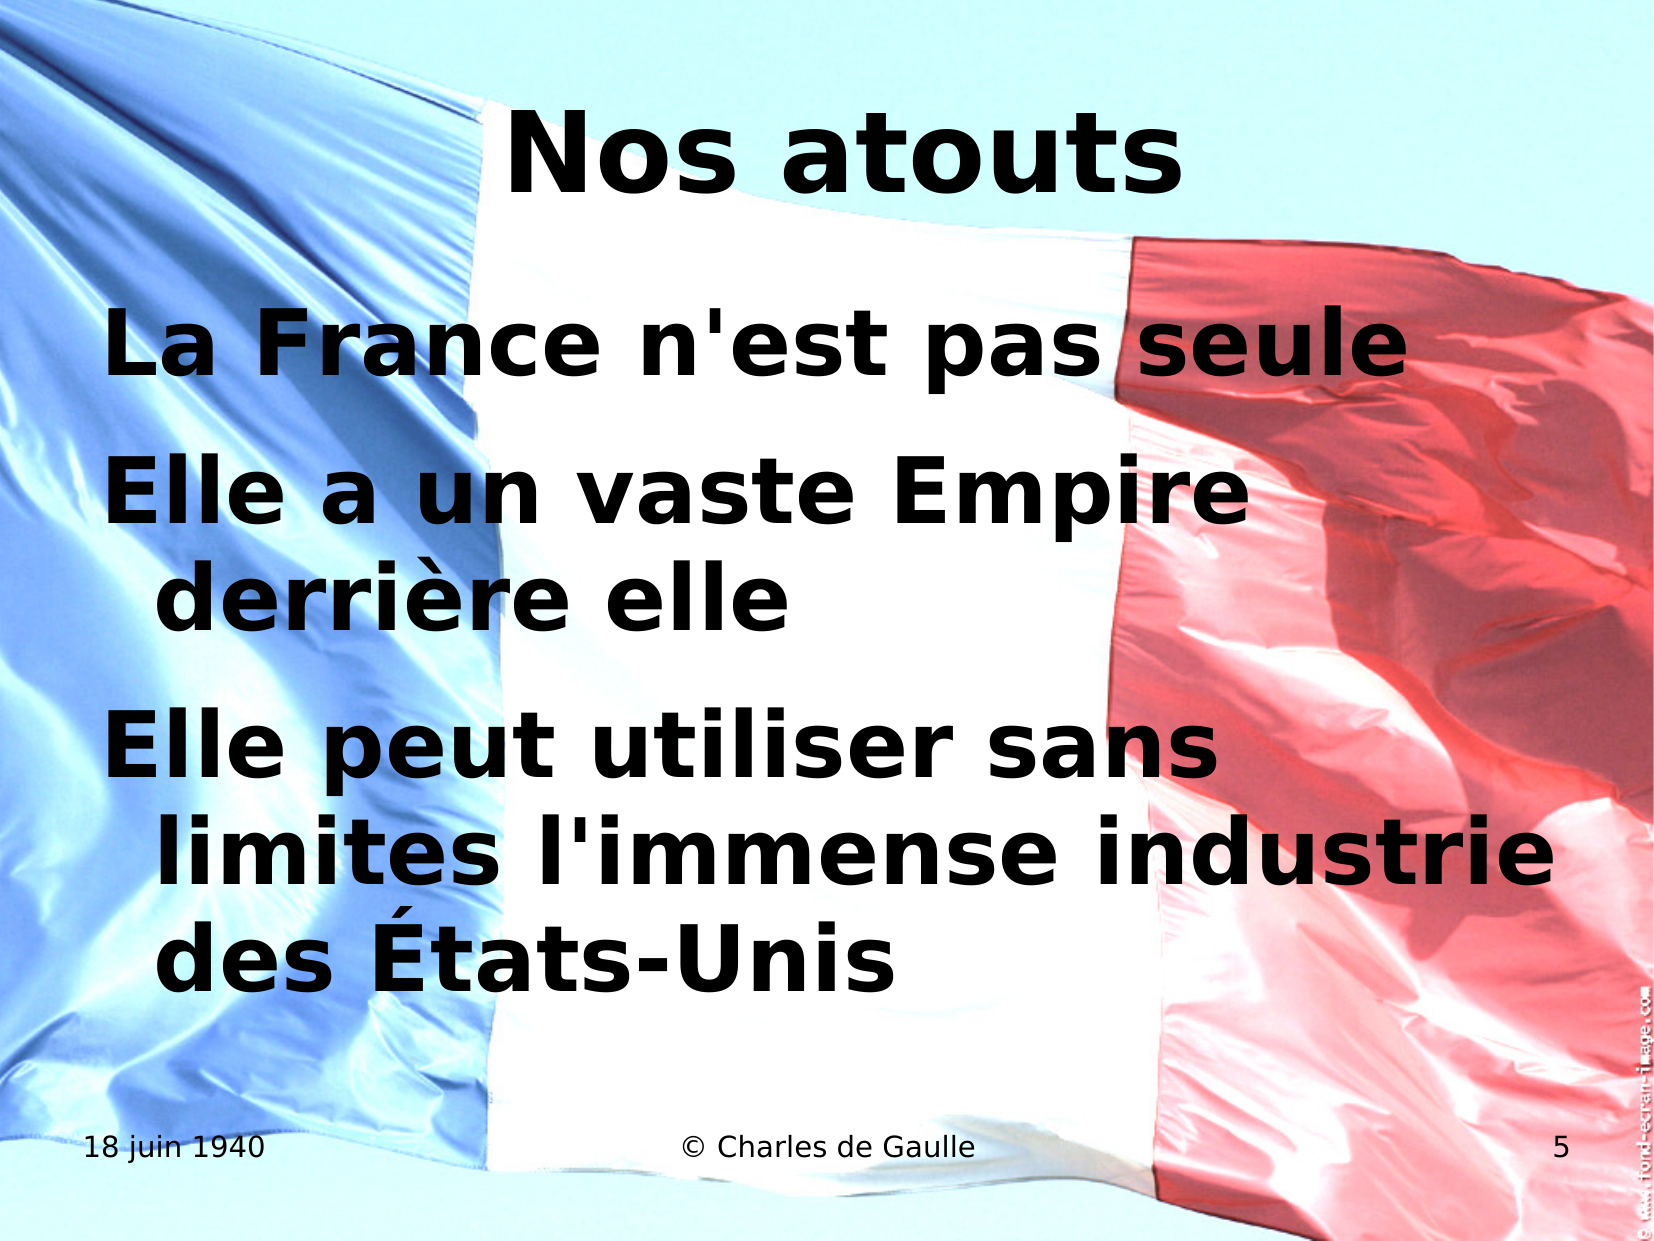

# Nos atouts
La France n'est pas seule
Elle a un vaste Empire derrière elle
Elle peut utiliser sans limites l'immense industrie des États-Unis
18 juin 1940
© Charles de Gaulle
5